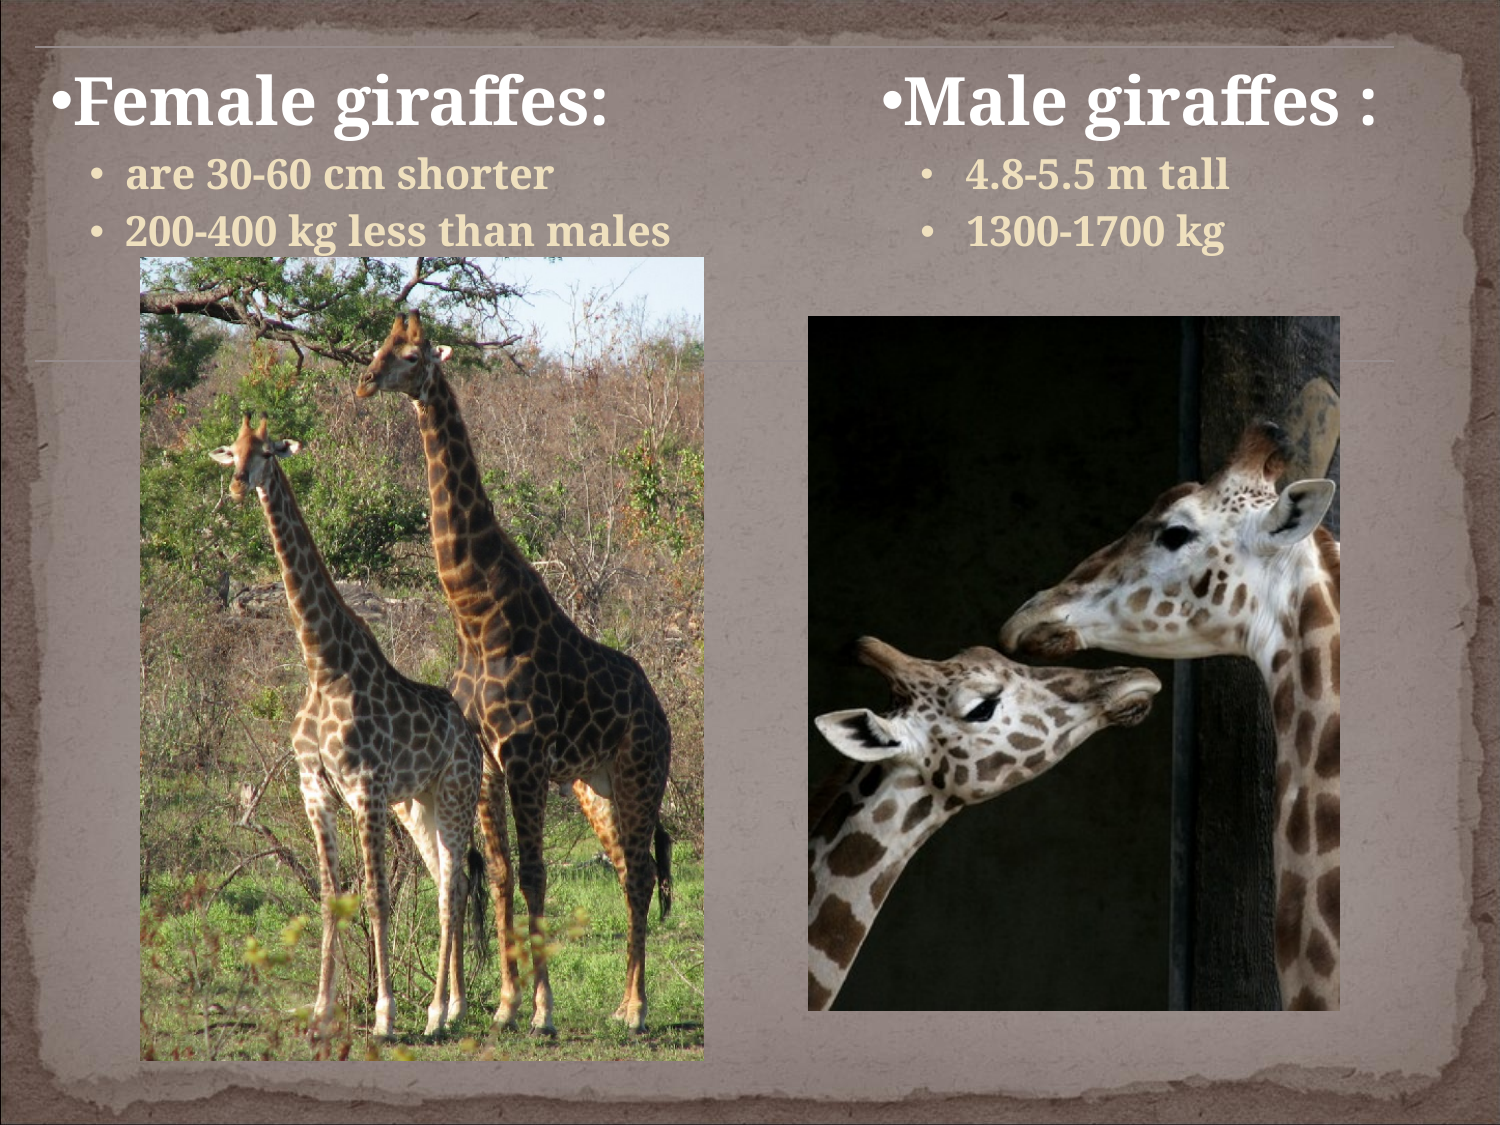

| Female giraffes: are 30-60 cm shorter 200-400 kg less than males | Male giraffes : 4.8-5.5 m tall 1300-1700 kg |
| --- | --- |